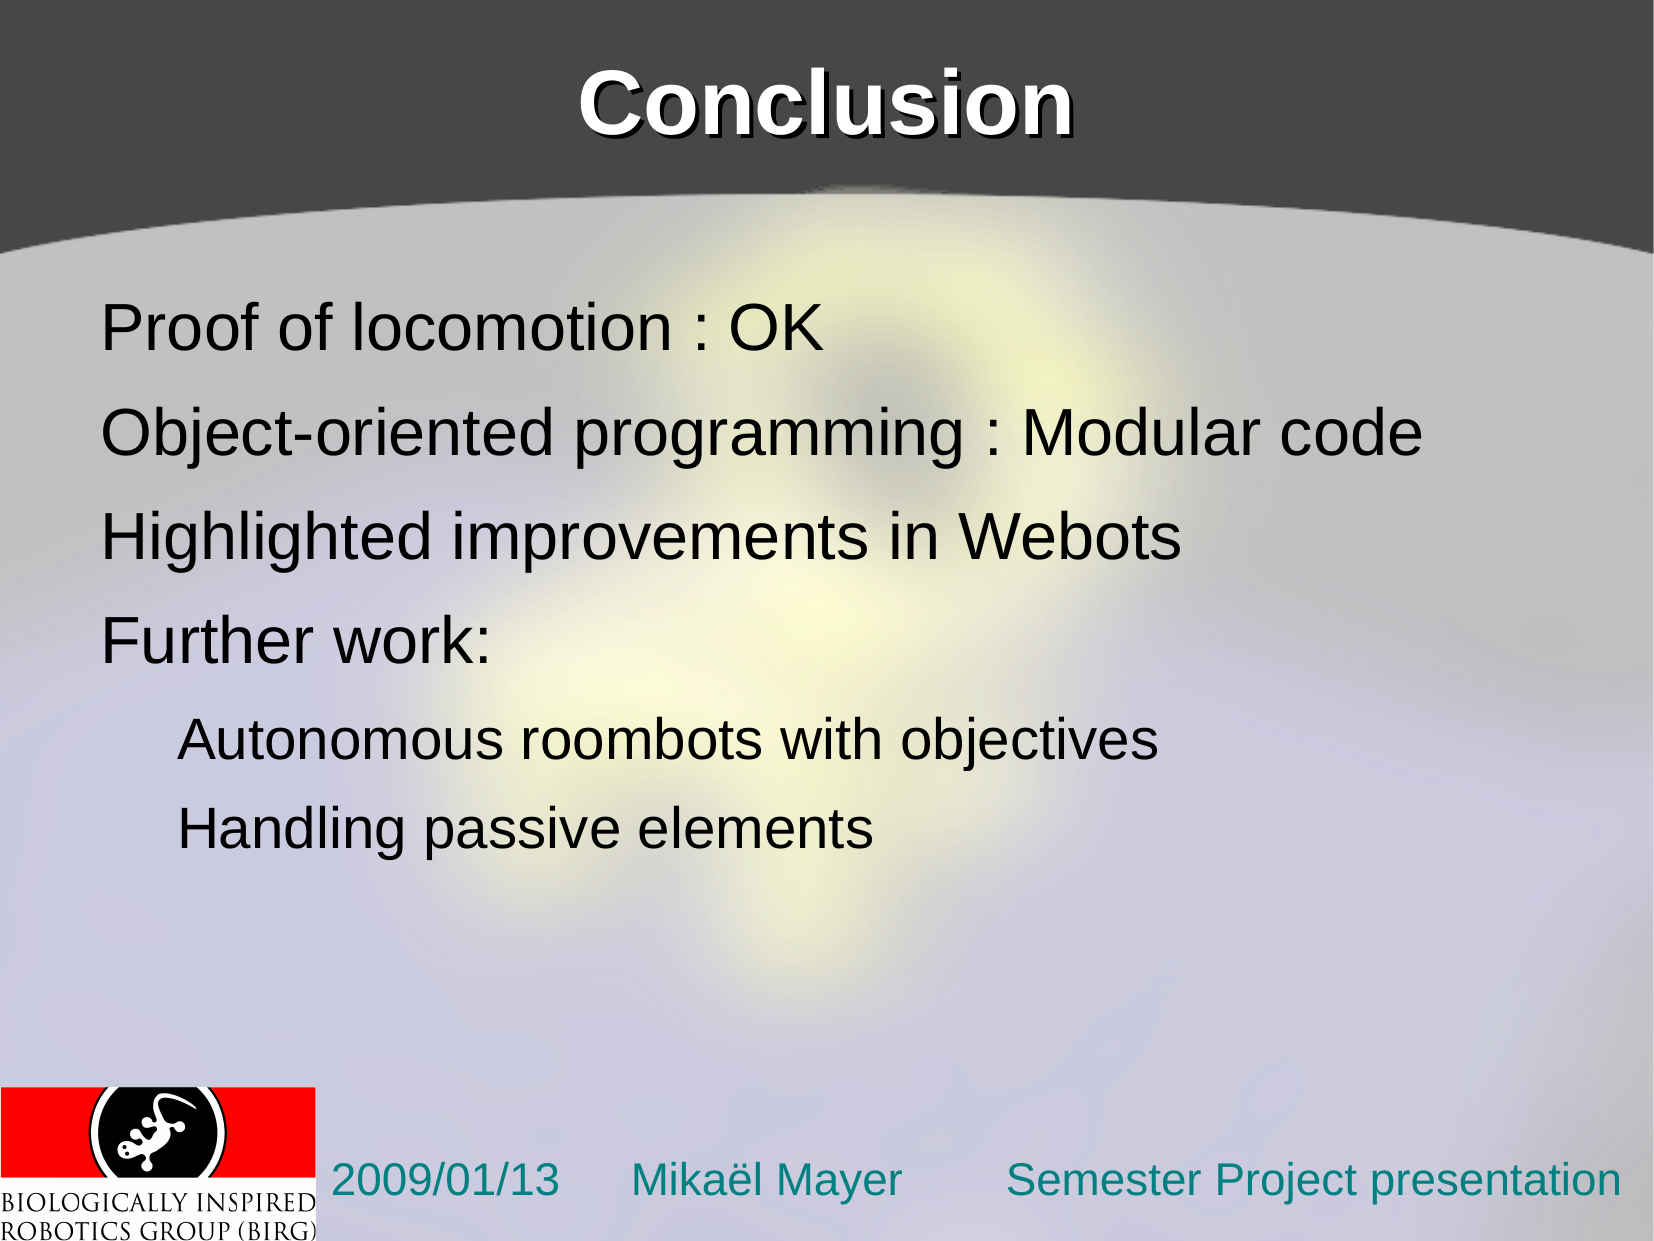

Conclusion
# Proof of locomotion : OK
Object-oriented programming : Modular code
Highlighted improvements in Webots
Further work:
Autonomous roombots with objectives
Handling passive elements
2009/01/13	Mikaël Mayer		Semester Project presentation